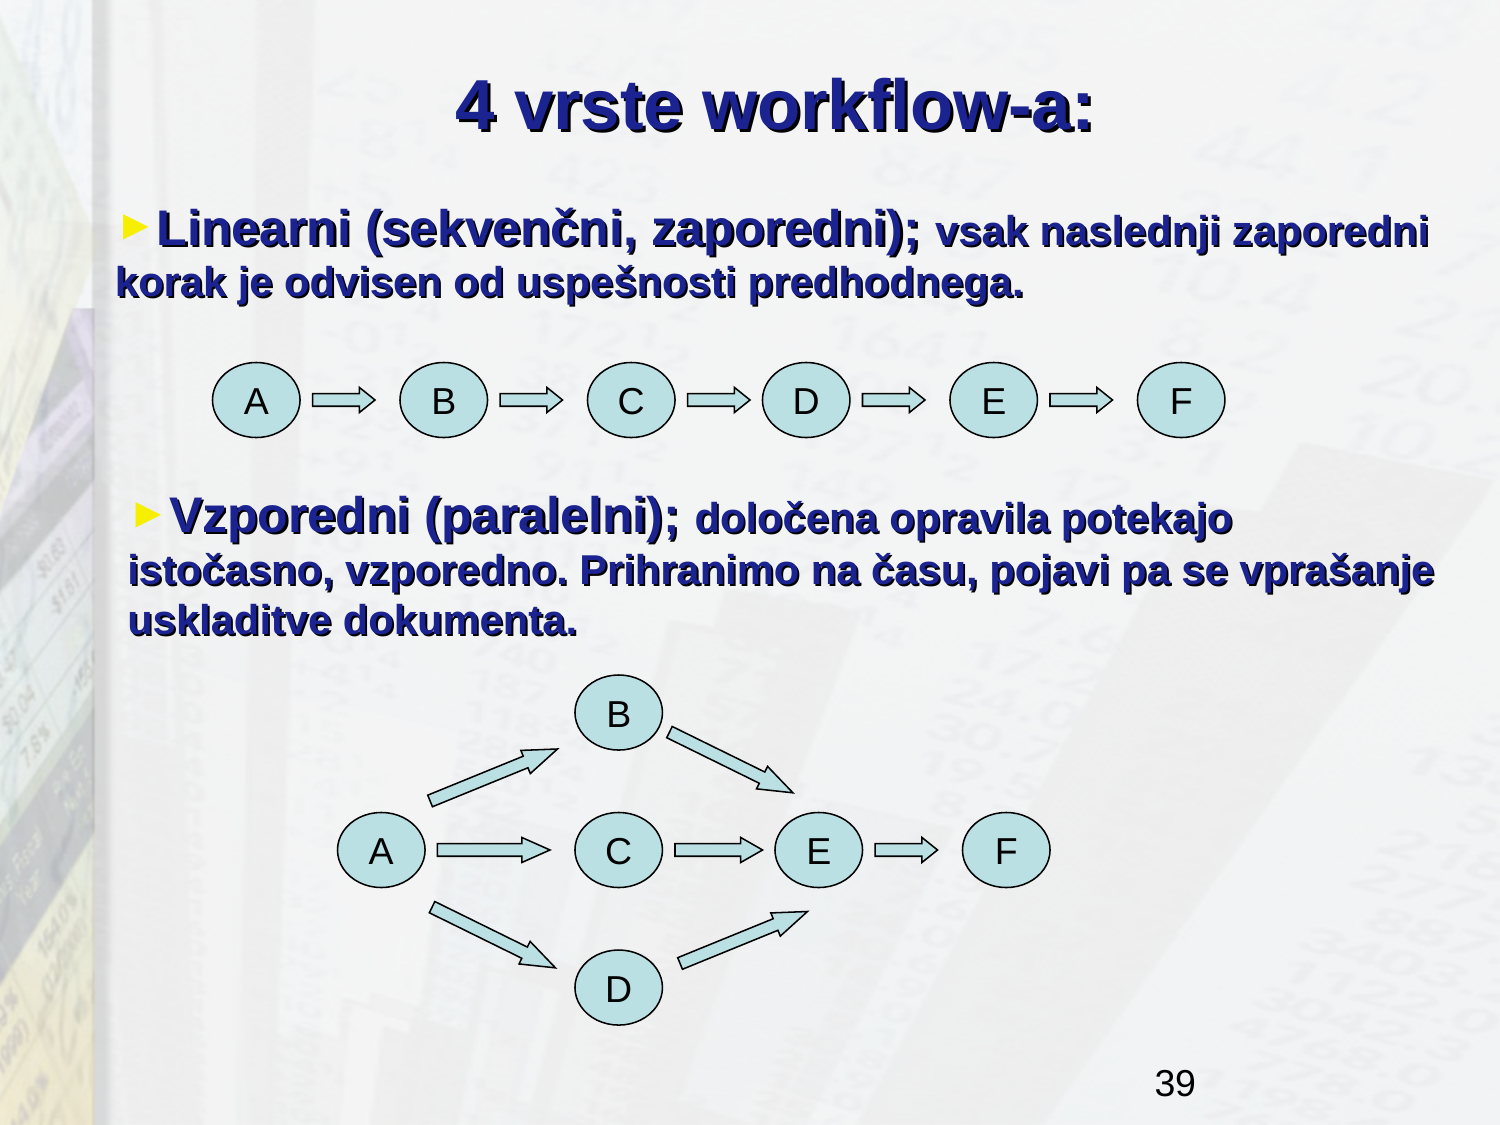

# 4 vrste workflow-a:
Linearni (sekvenčni, zaporedni); vsak naslednji zaporedni korak je odvisen od uspešnosti predhodnega.
A
B
C
D
E
F
Vzporedni (paralelni); določena opravila potekajo istočasno, vzporedno. Prihranimo na času, pojavi pa se vprašanje uskladitve dokumenta.
B
A
C
E
F
D
39